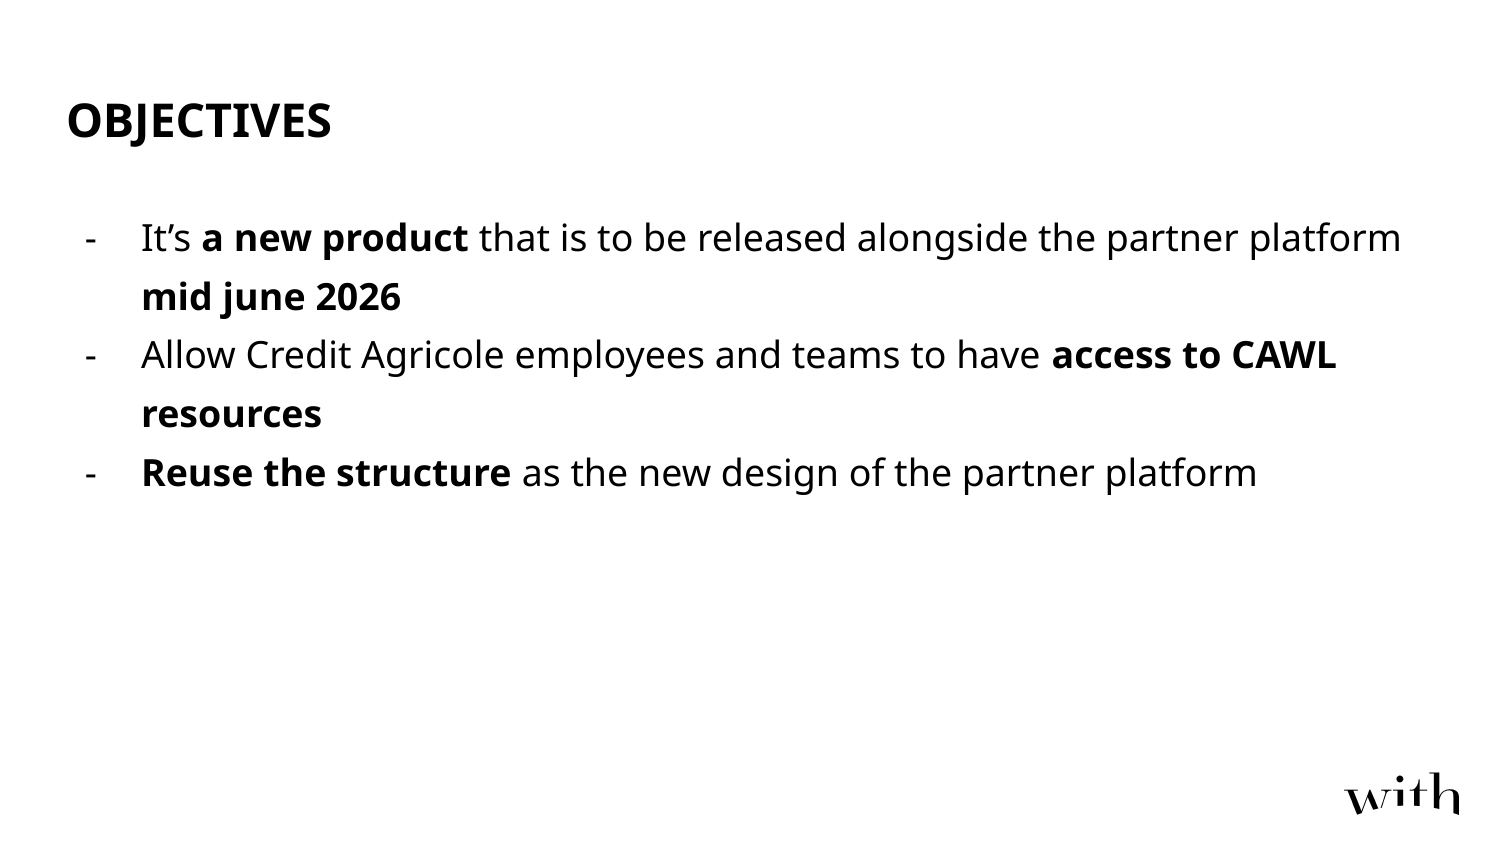

# OBJECTIVES
It’s a new product that is to be released alongside the partner platform mid june 2026
Allow Credit Agricole employees and teams to have access to CAWL resources
Reuse the structure as the new design of the partner platform